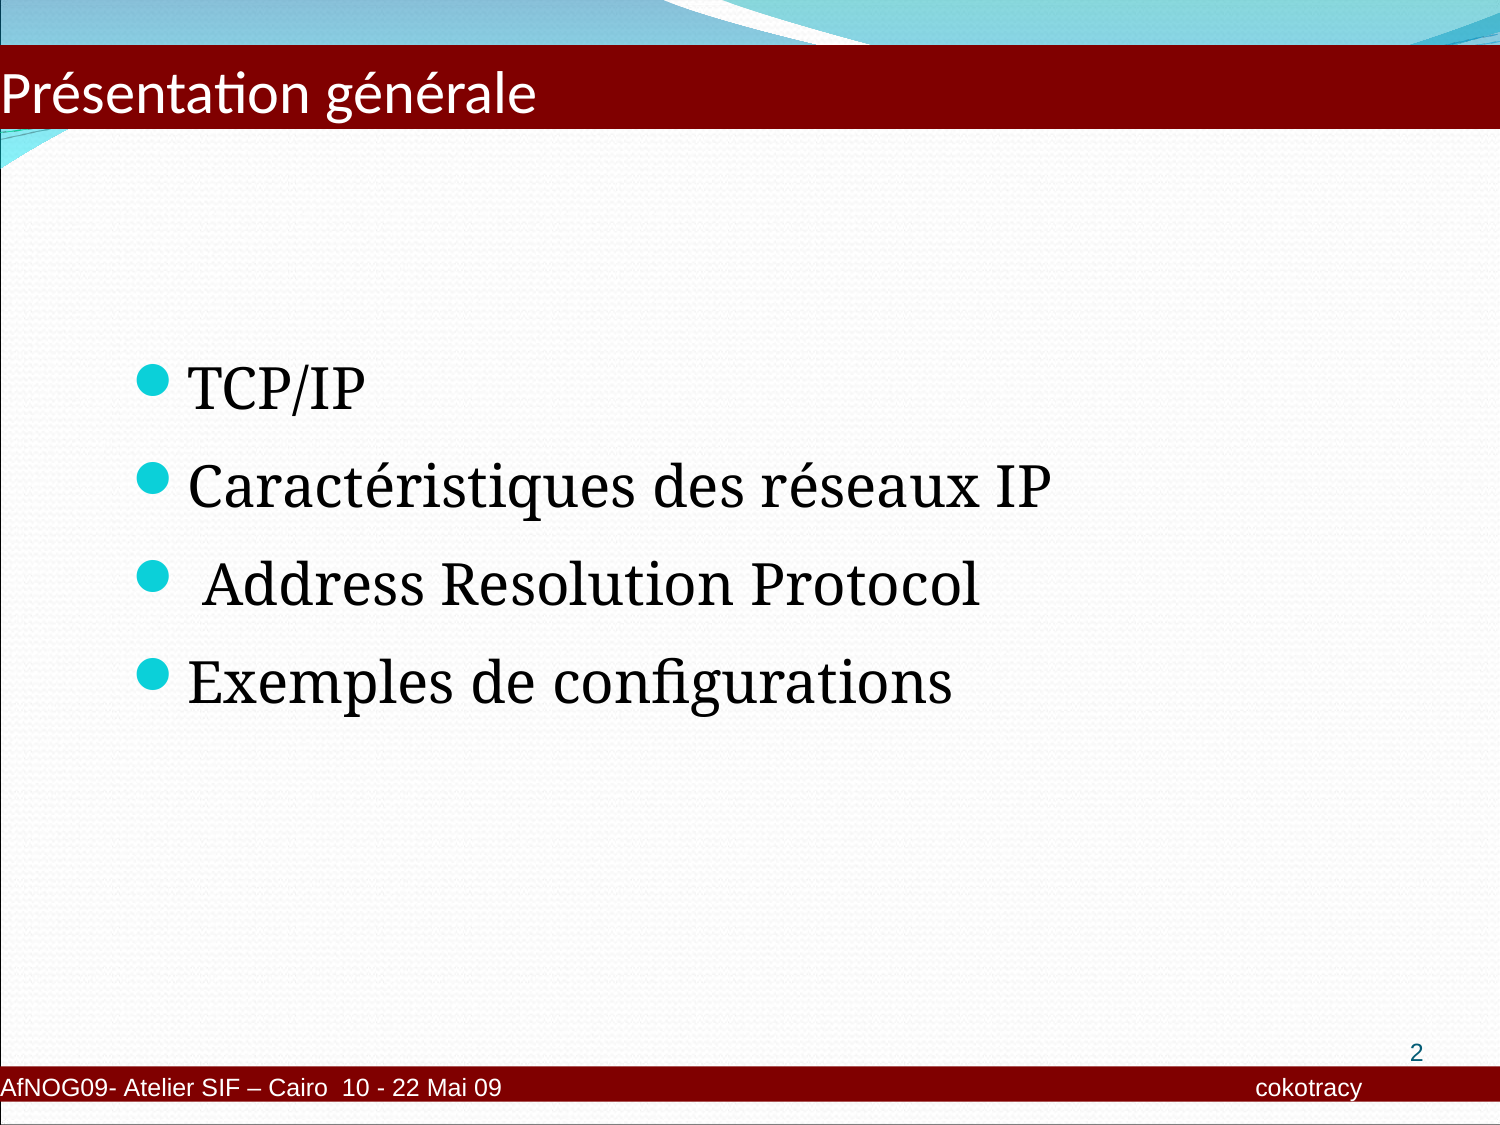

# Présentation générale
TCP/IP
Caractéristiques des réseaux IP
 Address Resolution Protocol
Exemples de configurations
AfNOG09- Atelier SIF – Cairo 10 - 22 Mai 09 cokotracy